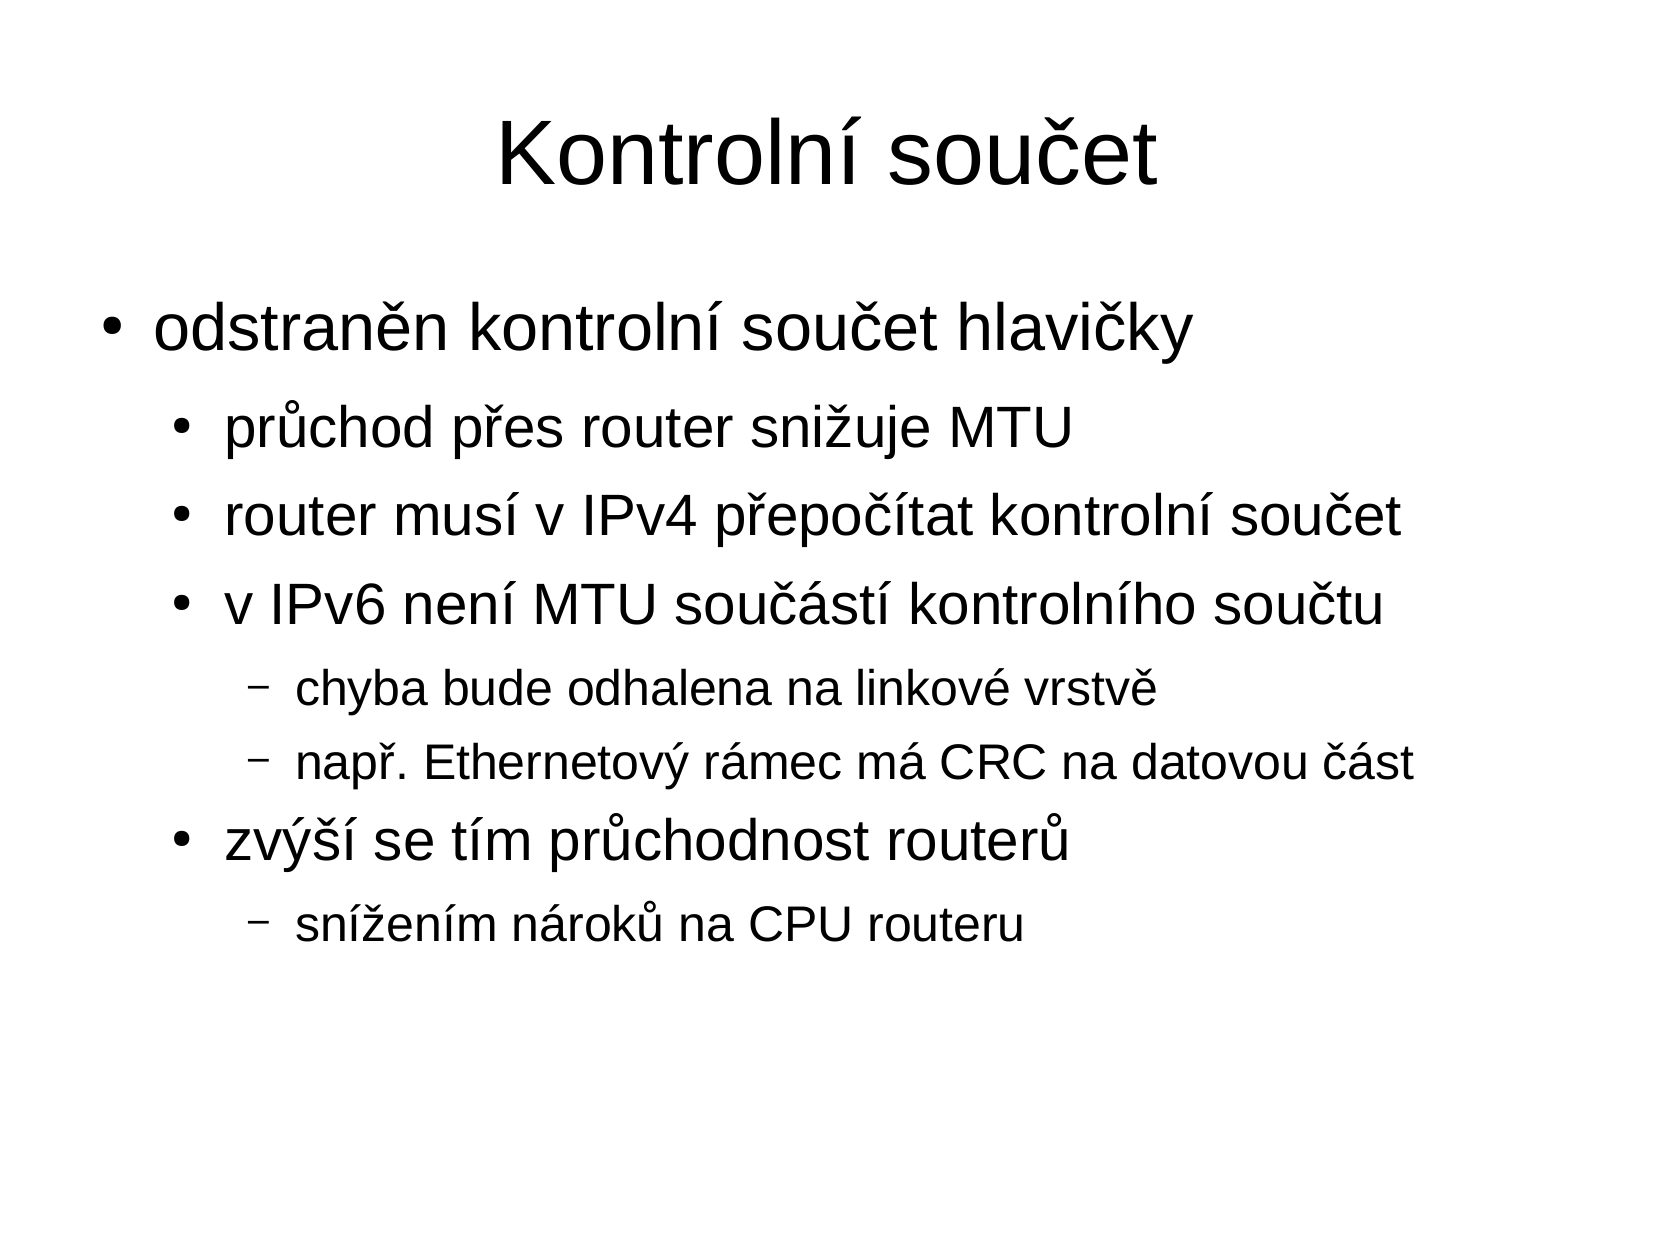

# Kontrolní součet
odstraněn kontrolní součet hlavičky
průchod přes router snižuje MTU
router musí v IPv4 přepočítat kontrolní součet
v IPv6 není MTU součástí kontrolního součtu
chyba bude odhalena na linkové vrstvě
např. Ethernetový rámec má CRC na datovou část
zvýší se tím průchodnost routerů
snížením nároků na CPU routeru